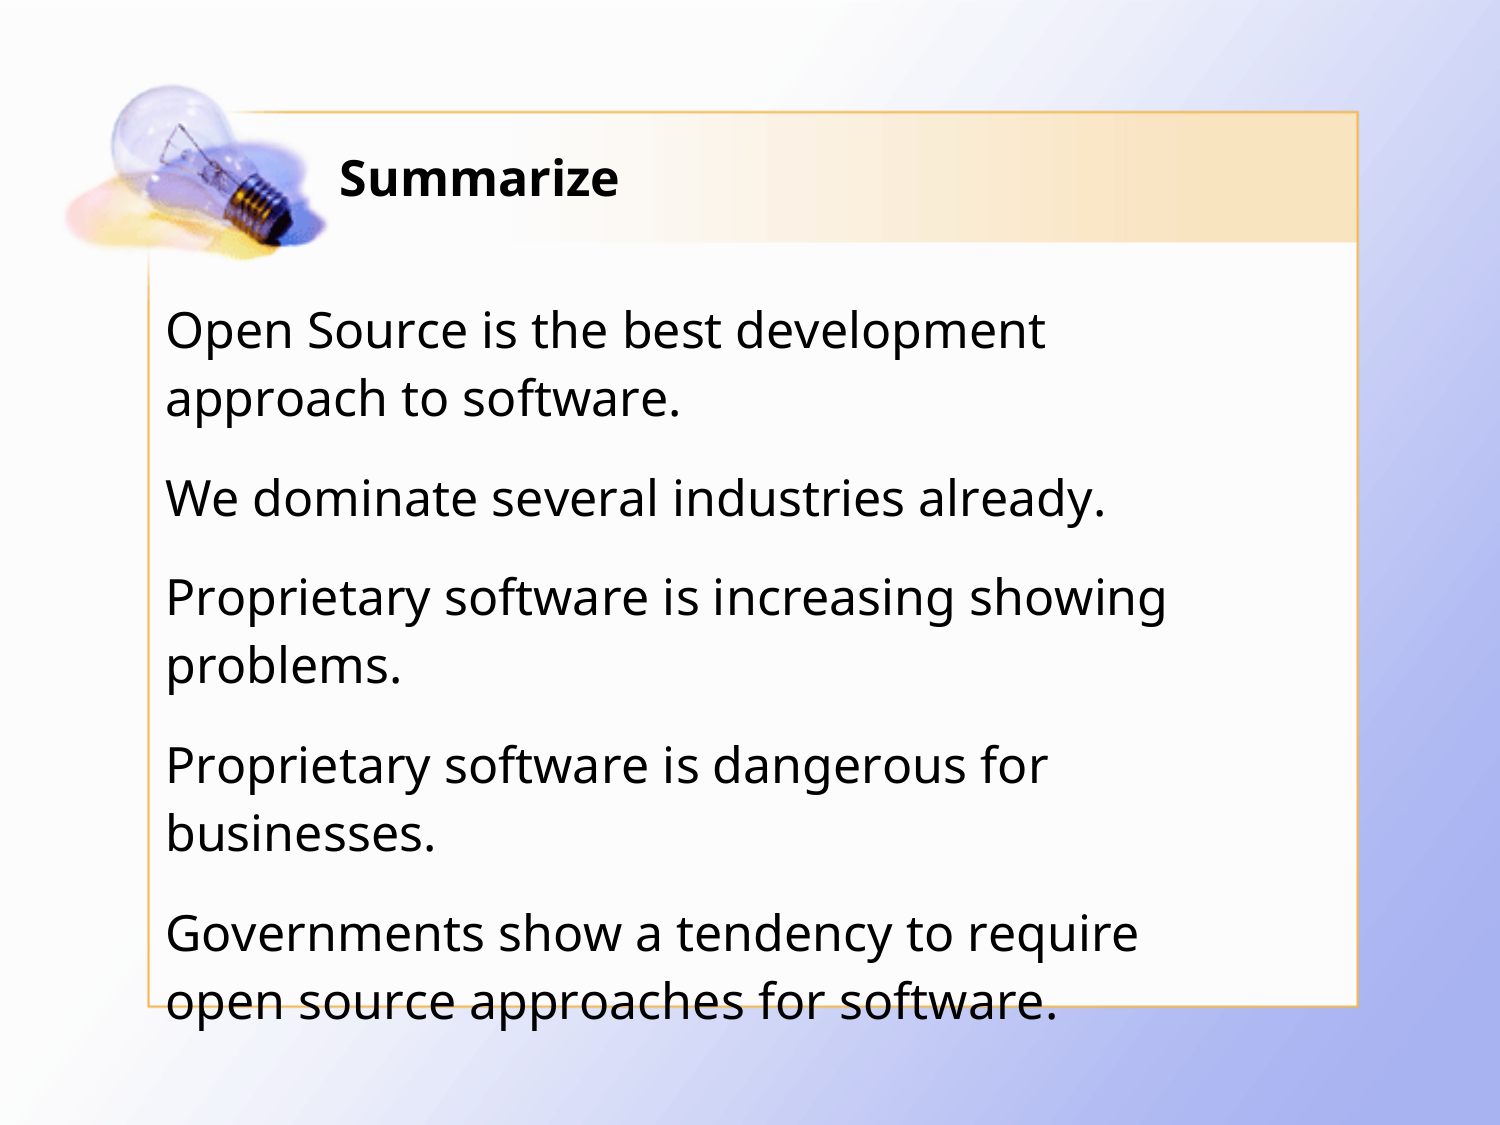

# Summarize
Open Source is the best development approach to software.
We dominate several industries already.
Proprietary software is increasing showing problems.
Proprietary software is dangerous for businesses.
Governments show a tendency to require open source approaches for software.